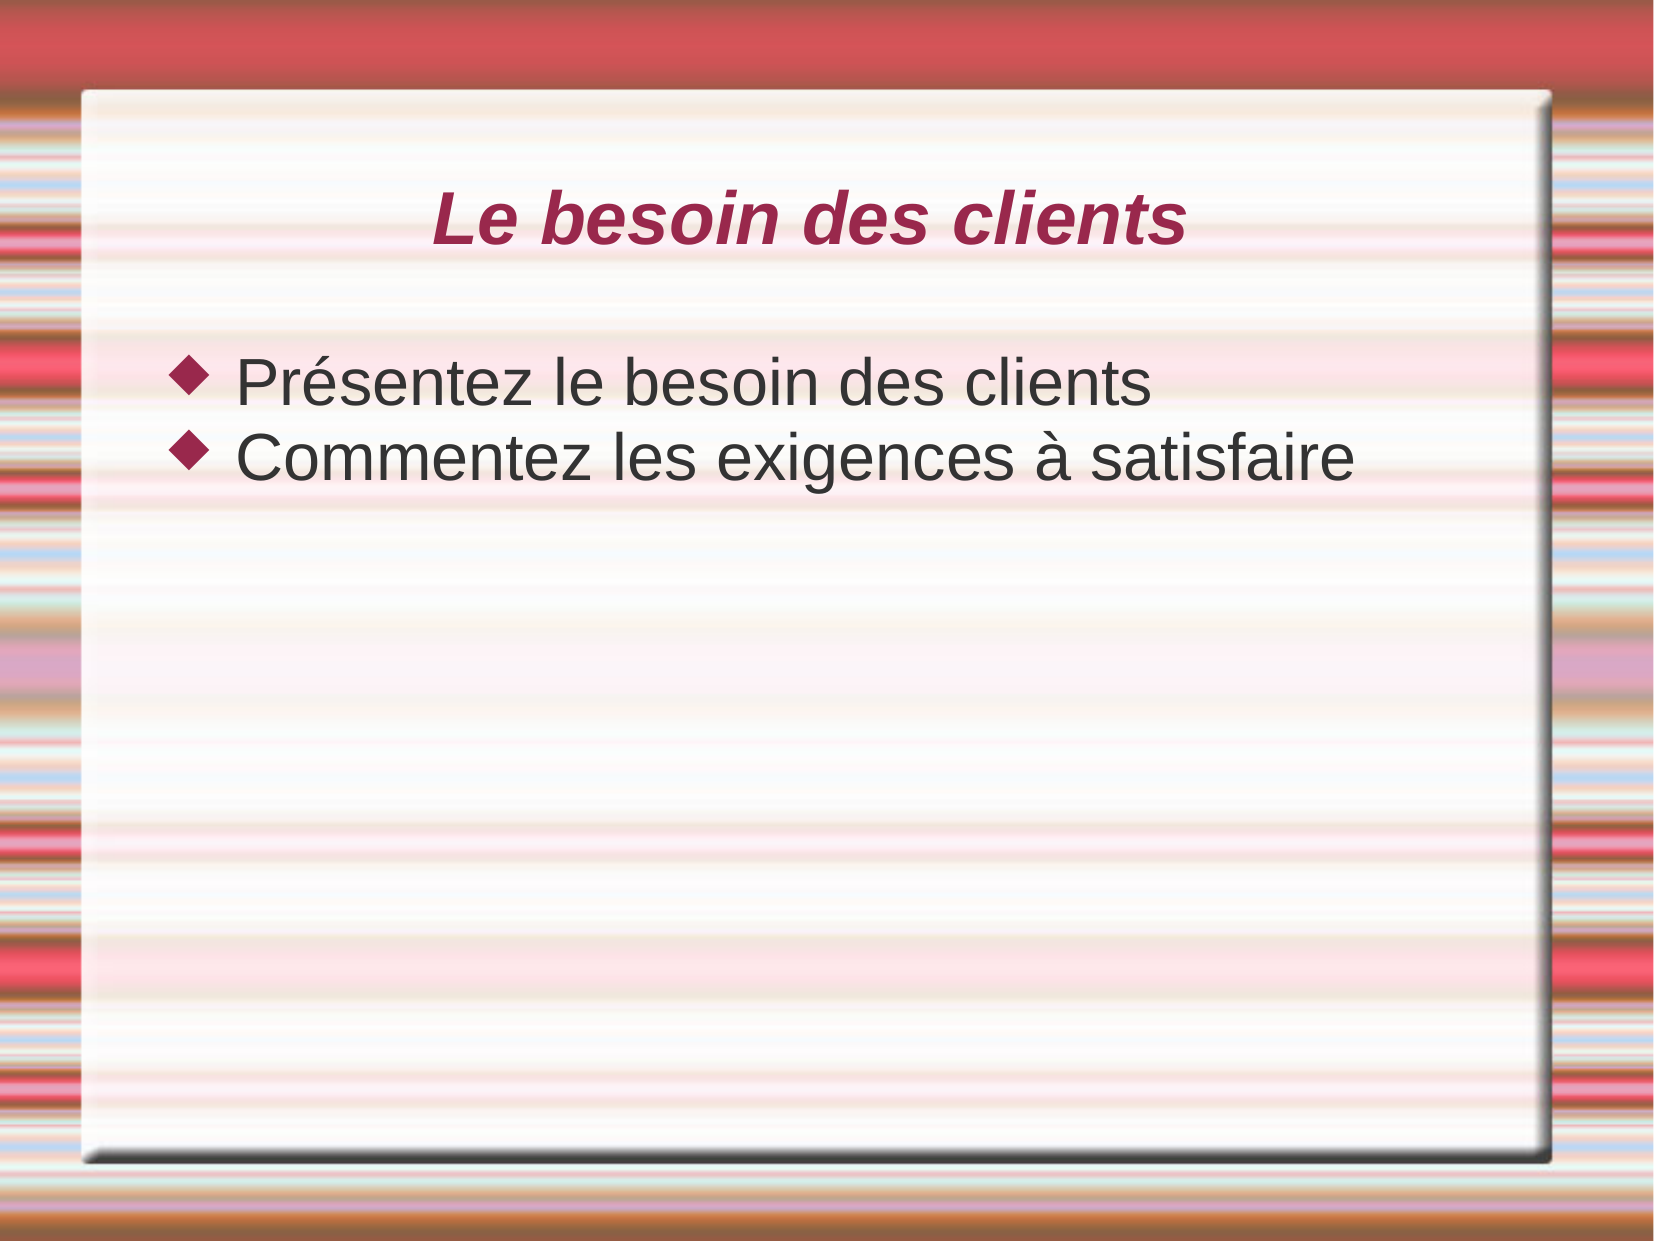

# Le besoin des clients
Présentez le besoin des clients
Commentez les exigences à satisfaire